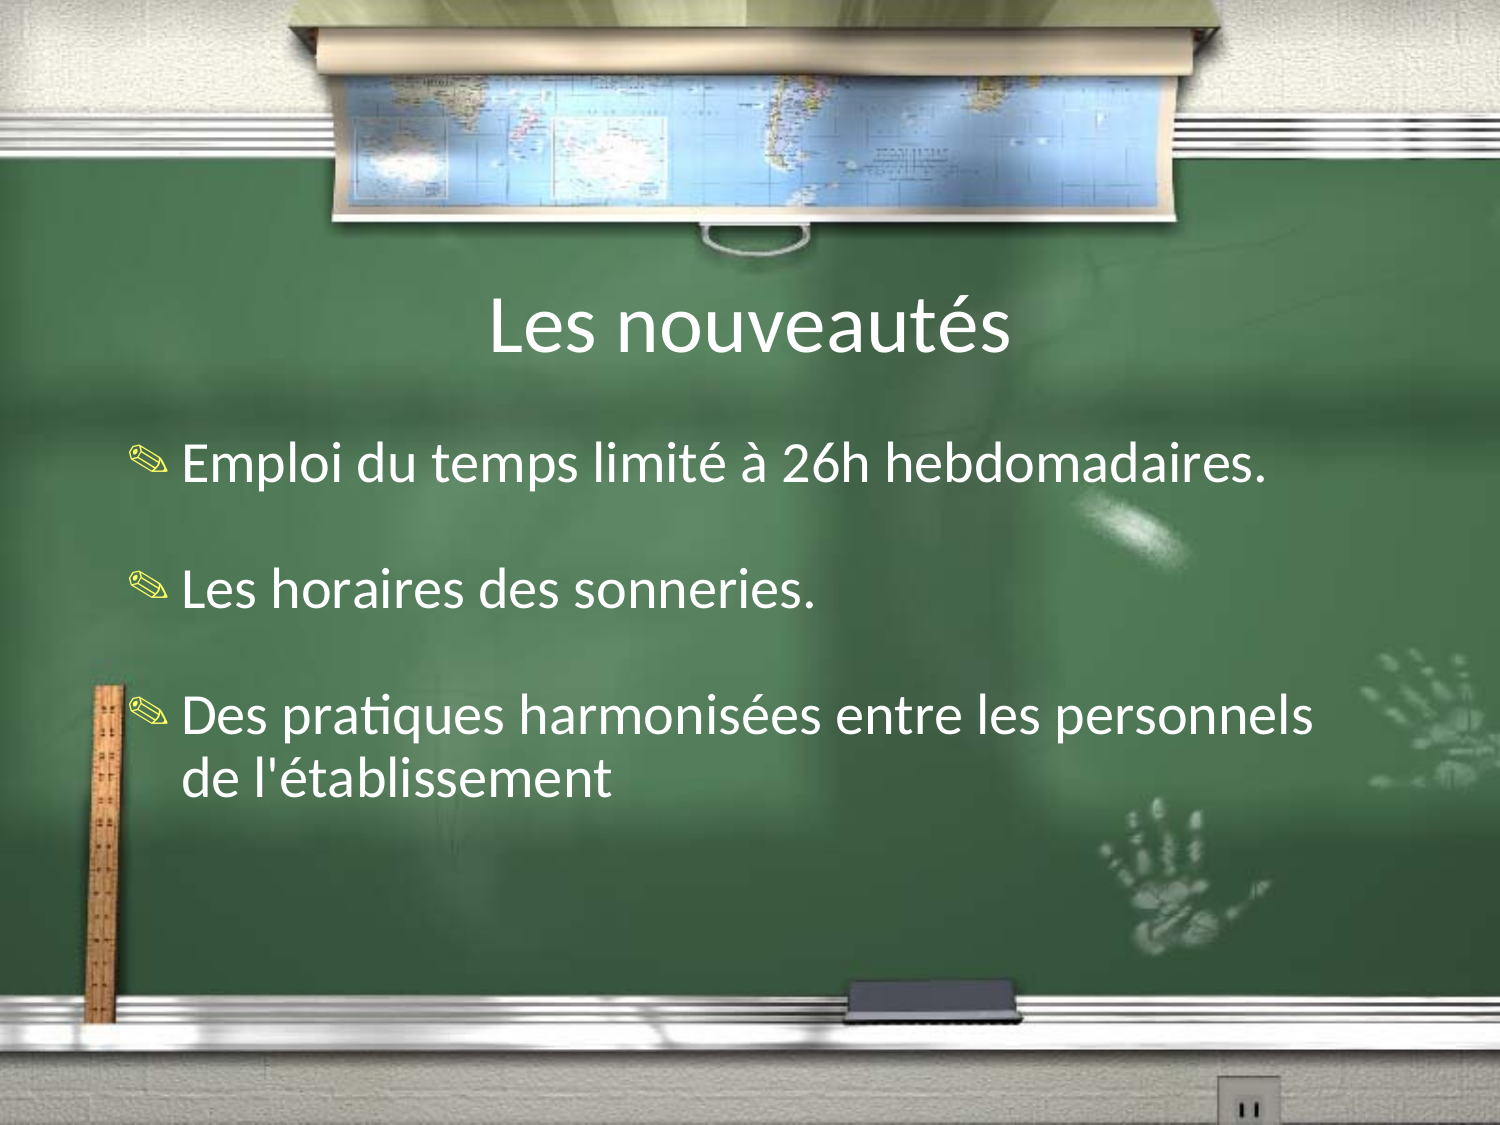

Les nouveautés
Emploi du temps limité à 26h hebdomadaires.
Les horaires des sonneries.
Des pratiques harmonisées entre les personnels de l'établissement